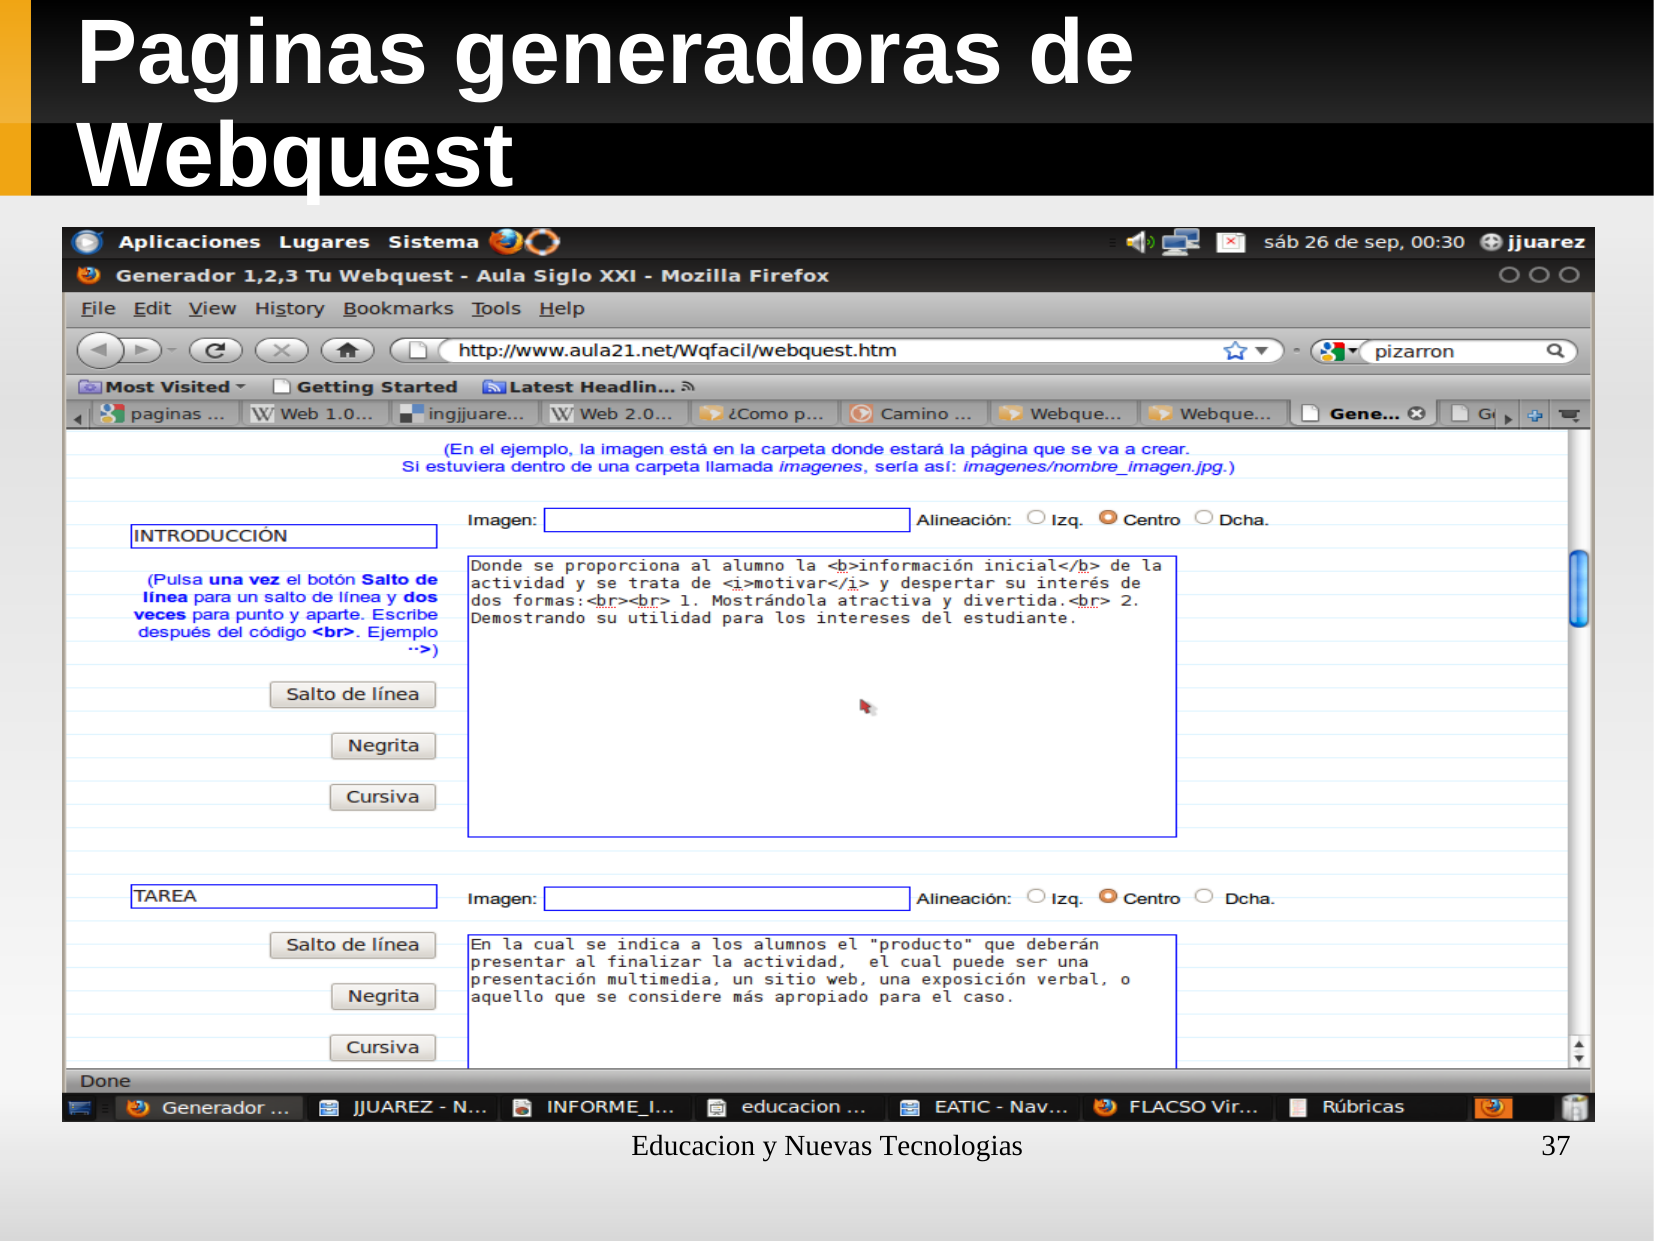

# Paginas generadoras de Webquest
Educacion y Nuevas Tecnologias
37